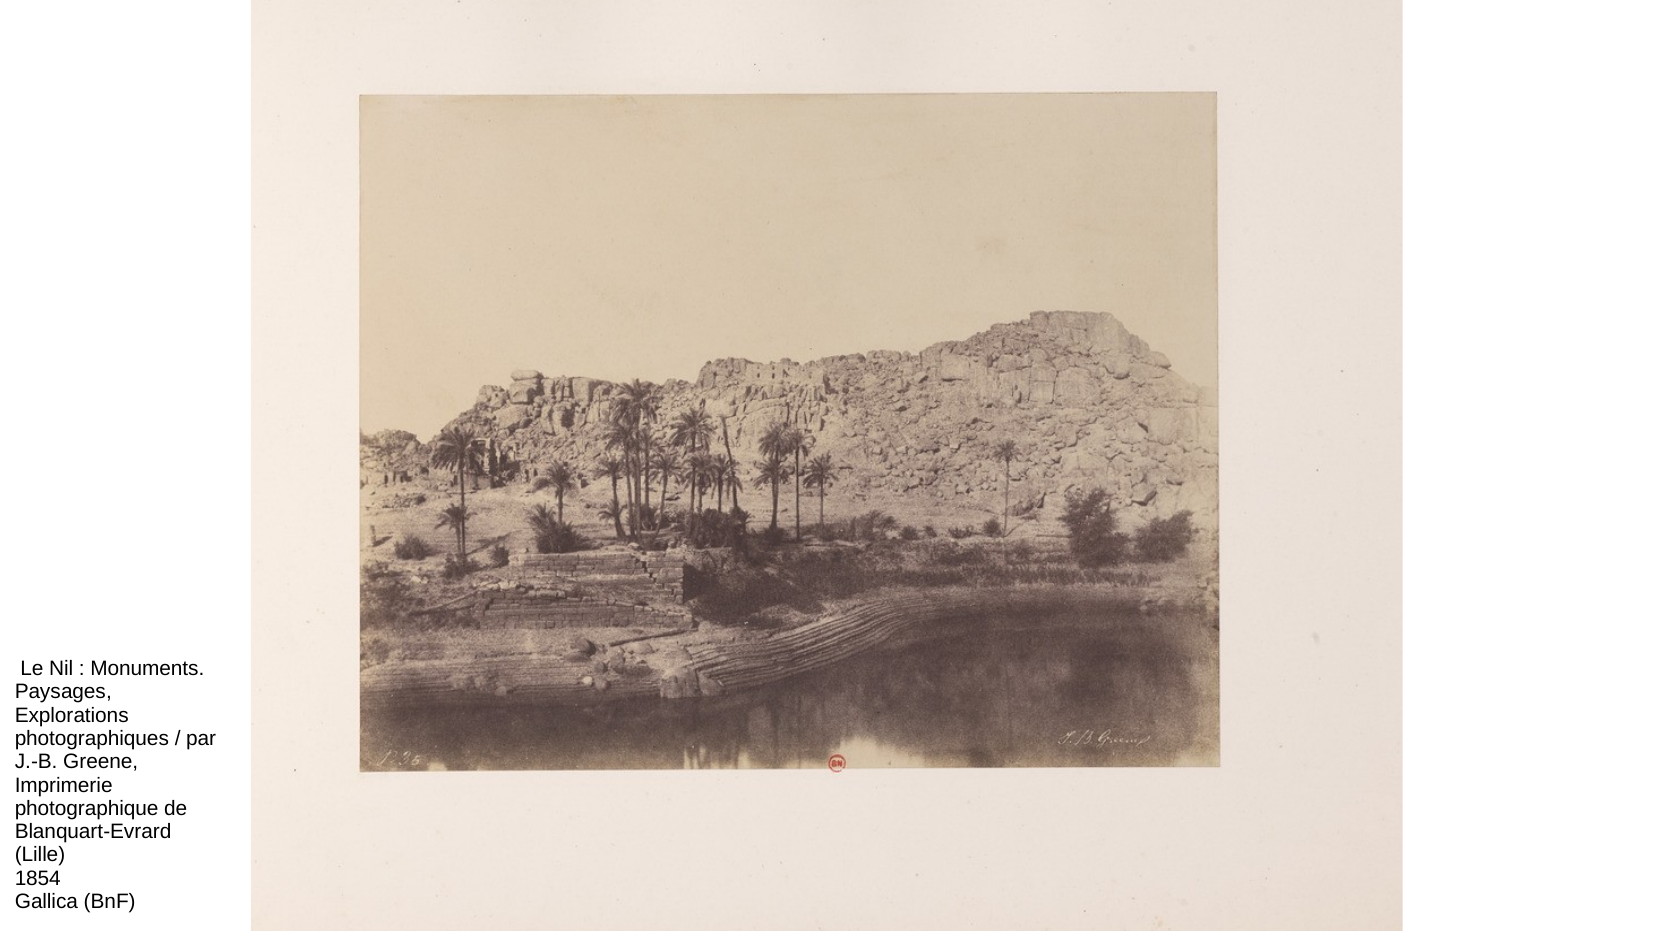

Le Nil : Monuments. Paysages, Explorations photographiques / par J.-B. Greene, Imprimerie photographique de Blanquart-Evrard (Lille)
1854
Gallica (BnF)